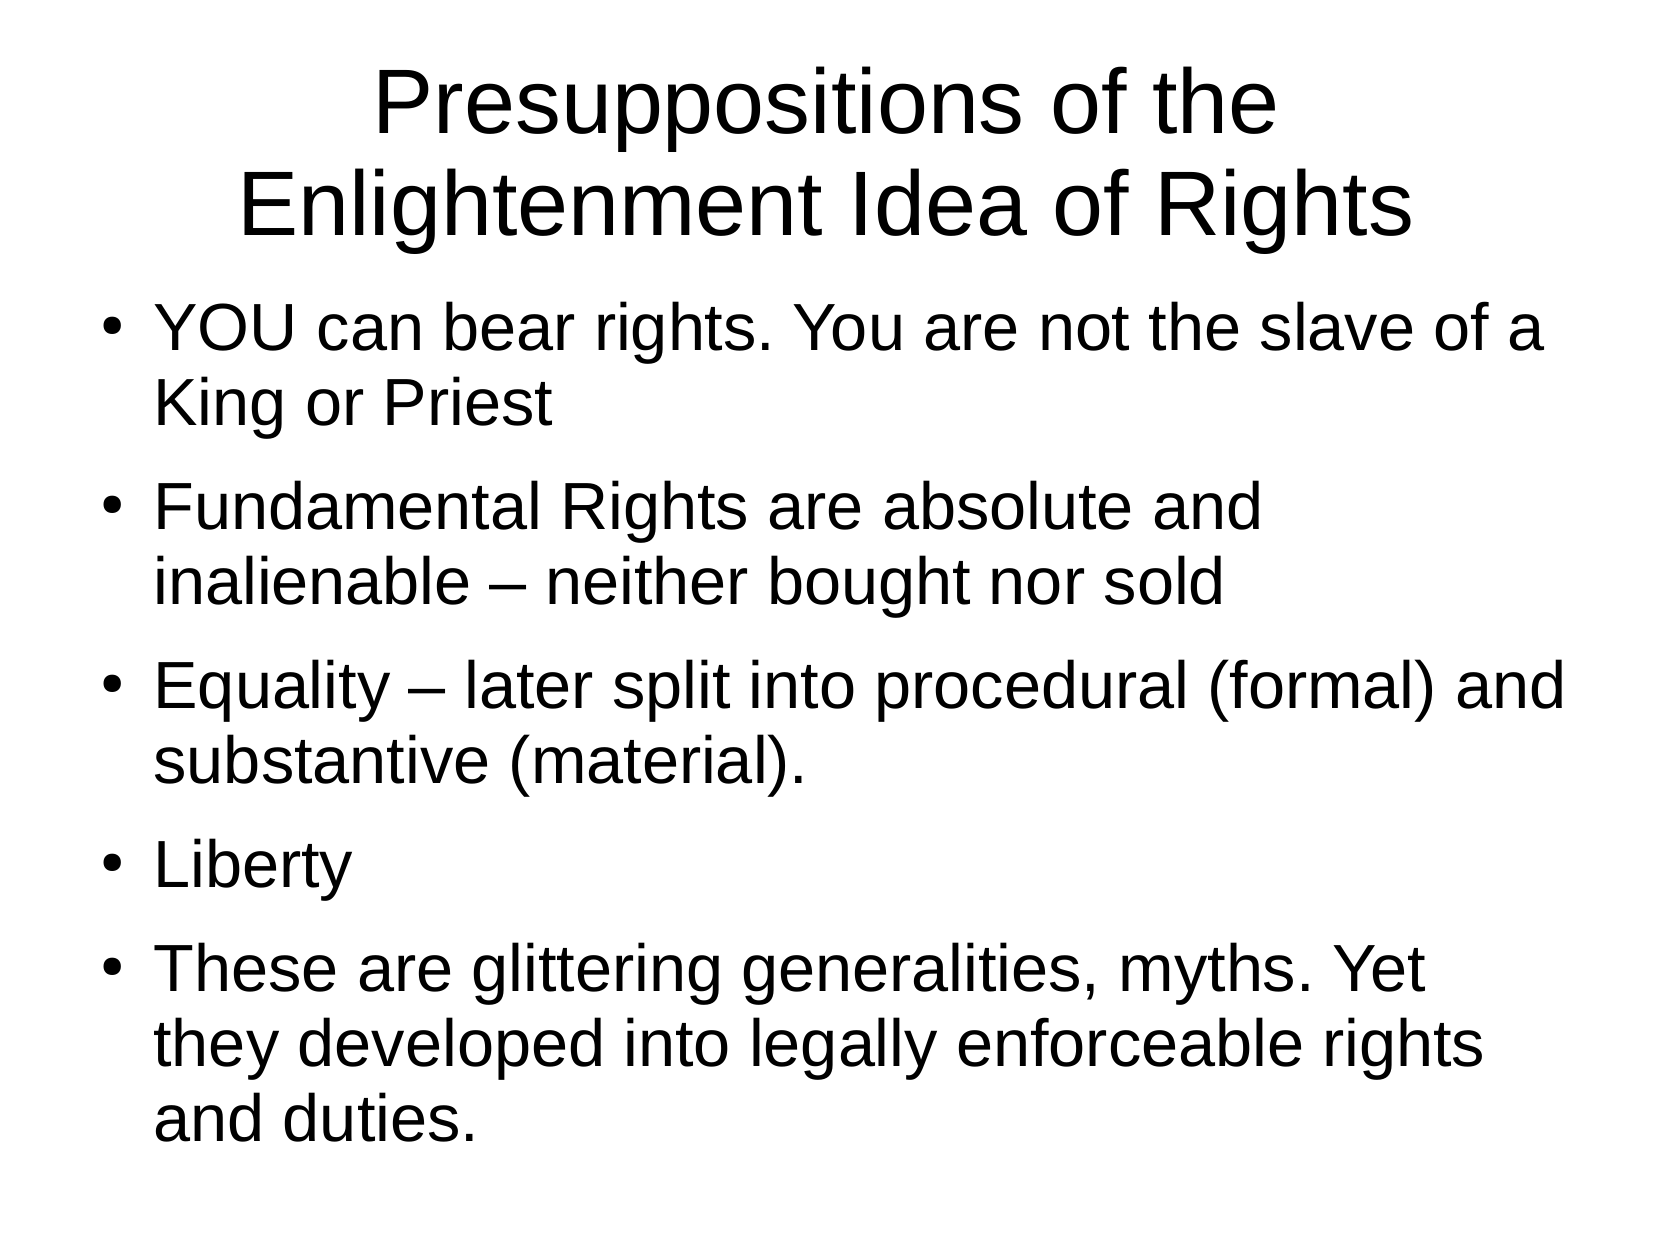

# Presuppositions of the Enlightenment Idea of Rights
YOU can bear rights. You are not the slave of a King or Priest
Fundamental Rights are absolute and inalienable – neither bought nor sold
Equality – later split into procedural (formal) and substantive (material).
Liberty
These are glittering generalities, myths. Yet they developed into legally enforceable rights and duties.